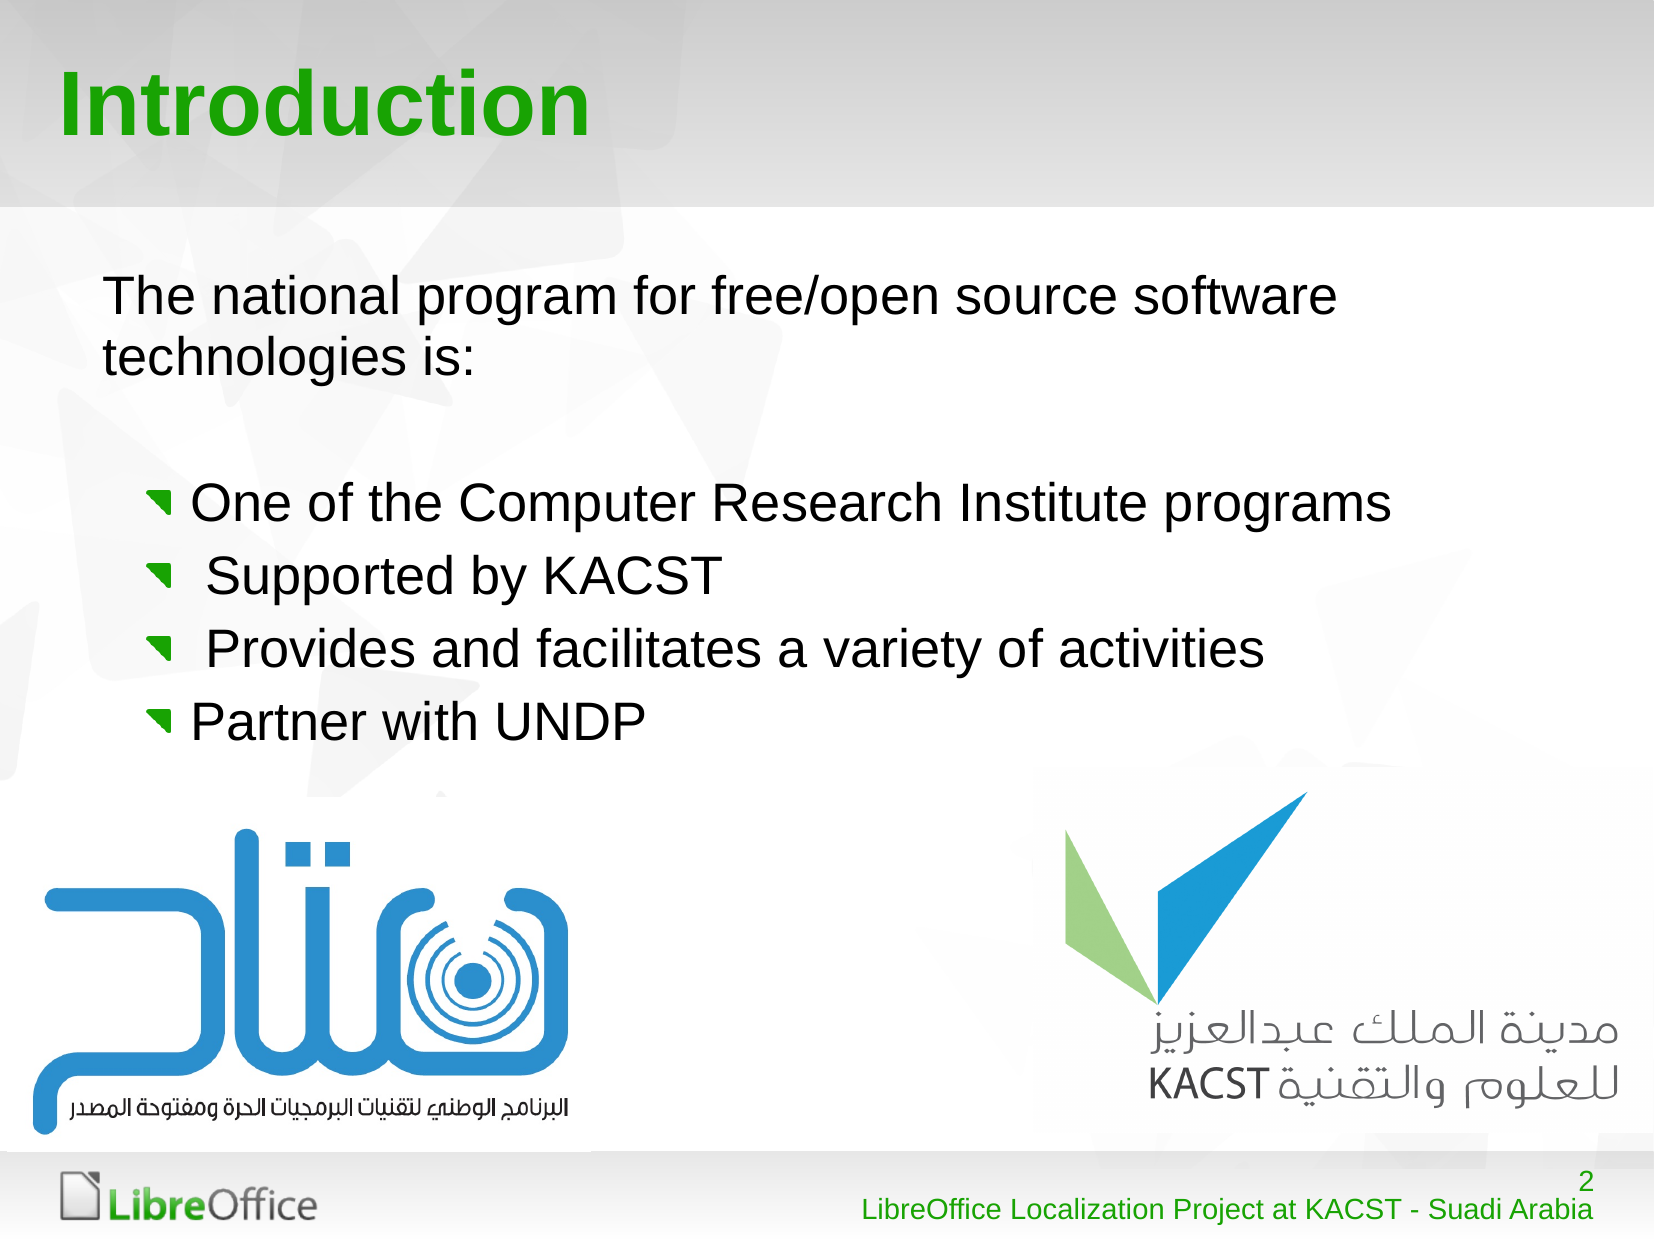

# Introduction
The national program for free/open source software technologies is:
One of the Computer Research Institute programs
 Supported by KACST
 Provides and facilitates a variety of activities
Partner with UNDP
2
LibreOffice Localization Project at KACST - Suadi Arabia